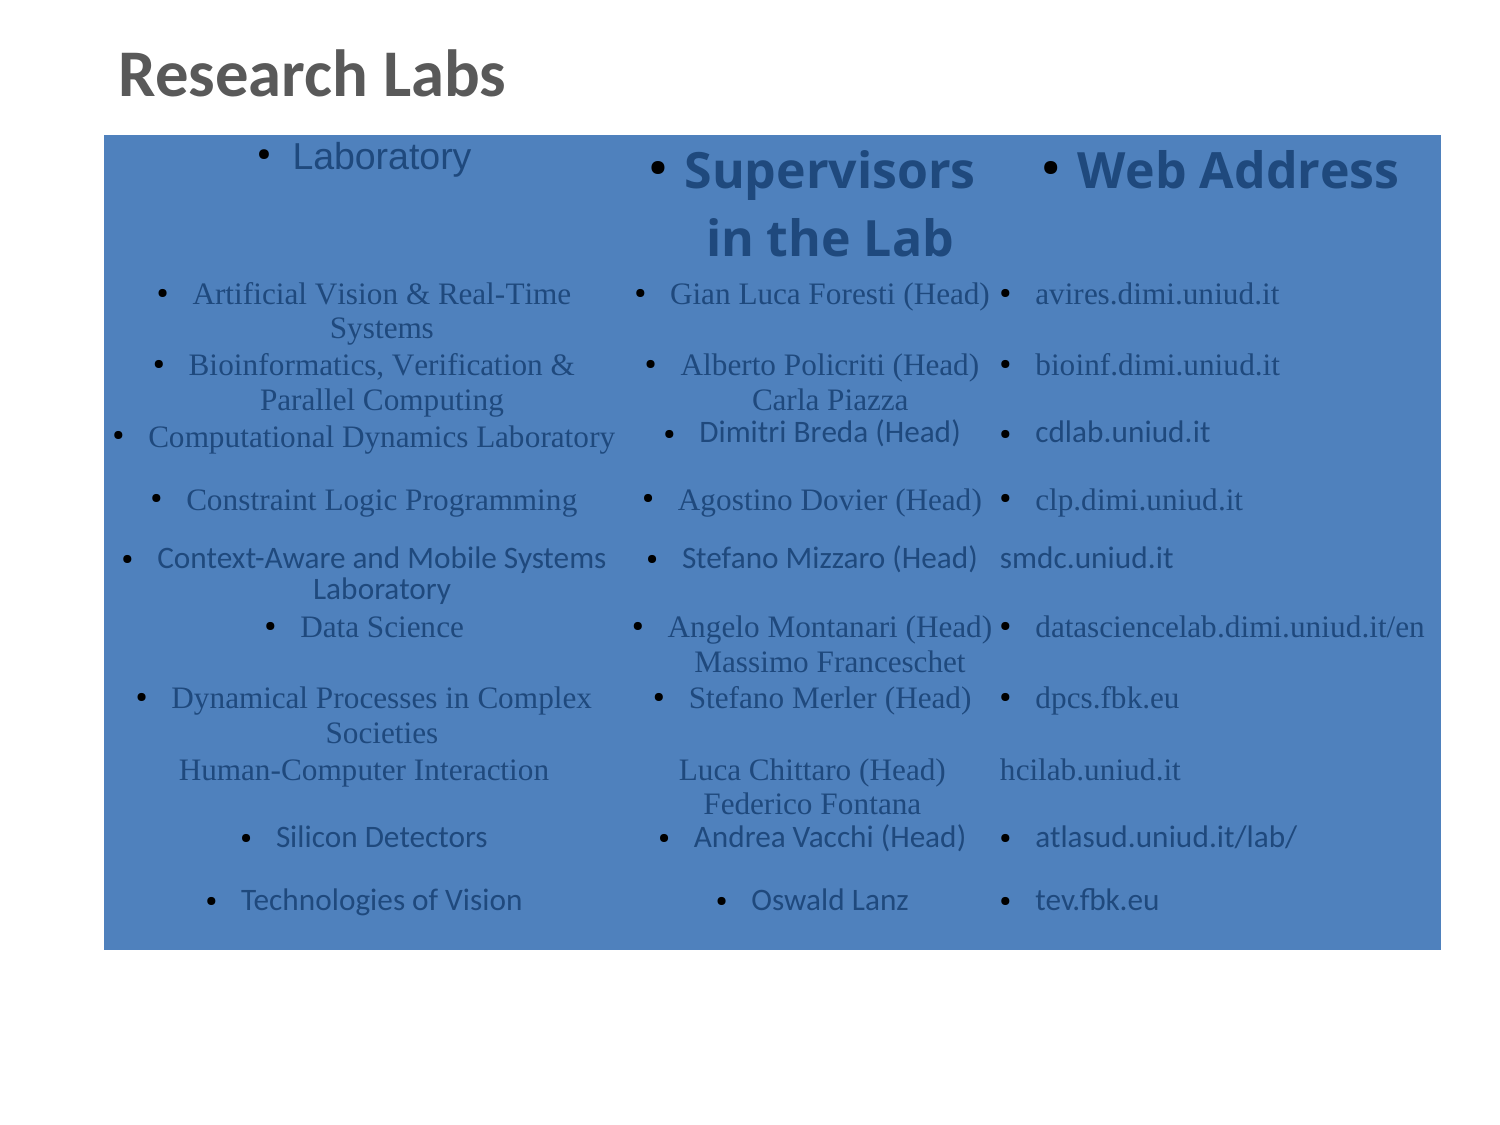

Research Labs
| Laboratory | Supervisors in the Lab | Web Address |
| --- | --- | --- |
| Artificial Vision & Real-Time Systems | Gian Luca Foresti (Head) | avires.dimi.uniud.it |
| Bioinformatics, Verification & Parallel Computing | Alberto Policriti (Head) Carla Piazza | bioinf.dimi.uniud.it |
| Computational Dynamics Laboratory | Dimitri Breda (Head) | cdlab.uniud.it |
| Constraint Logic Programming | Agostino Dovier (Head) | clp.dimi.uniud.it |
| Context-Aware and Mobile Systems Laboratory | Stefano Mizzaro (Head) | smdc.uniud.it |
| Data Science | Angelo Montanari (Head) Massimo Franceschet | datasciencelab.dimi.uniud.it/en |
| Dynamical Processes in Complex Societies | Stefano Merler (Head) | dpcs.fbk.eu |
| Human-Computer Interaction | Luca Chittaro (Head) Federico Fontana | hcilab.uniud.it |
| Silicon Detectors | Andrea Vacchi (Head) | atlasud.uniud.it/lab/ |
| Technologies of Vision | Oswald Lanz | tev.fbk.eu |